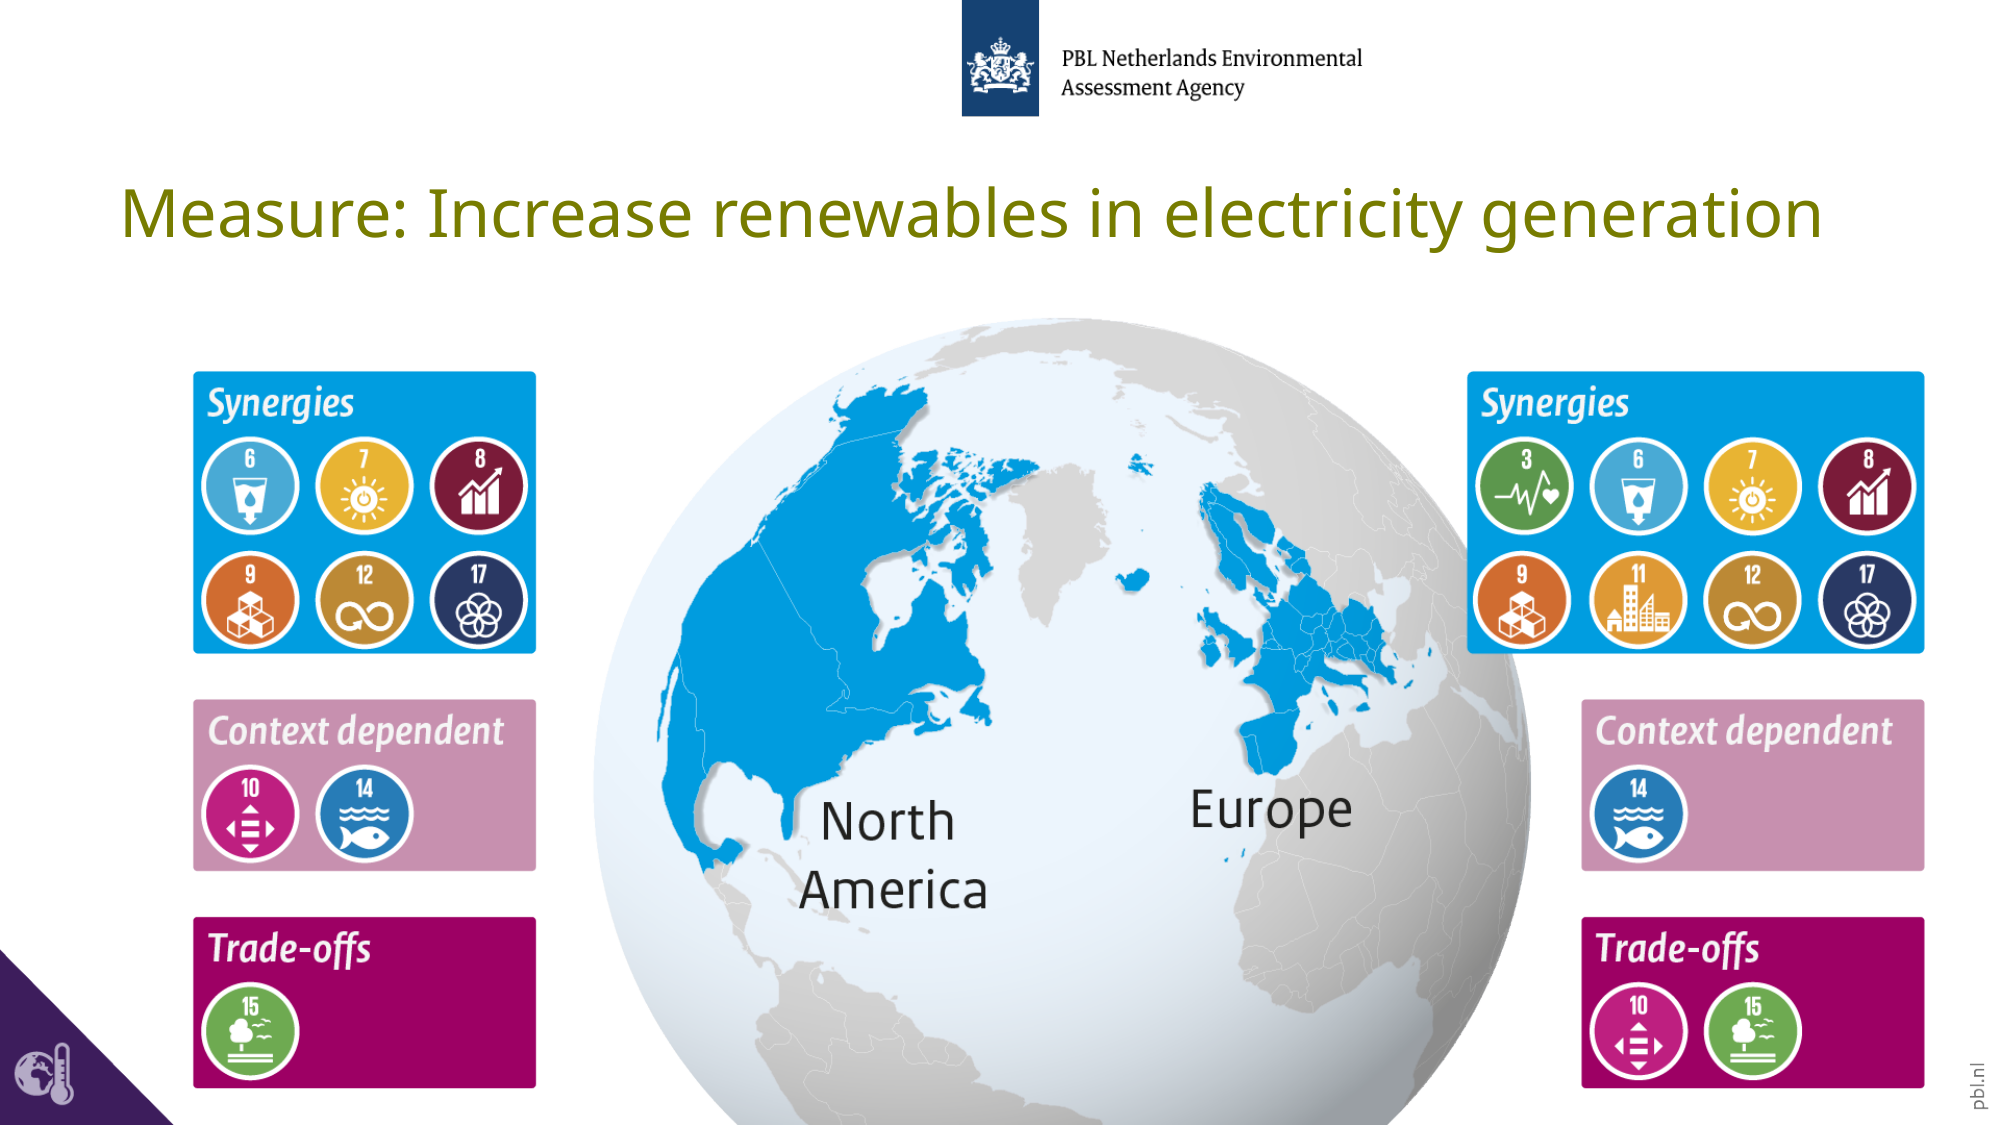

# Measure: Increase renewables in electricity generation